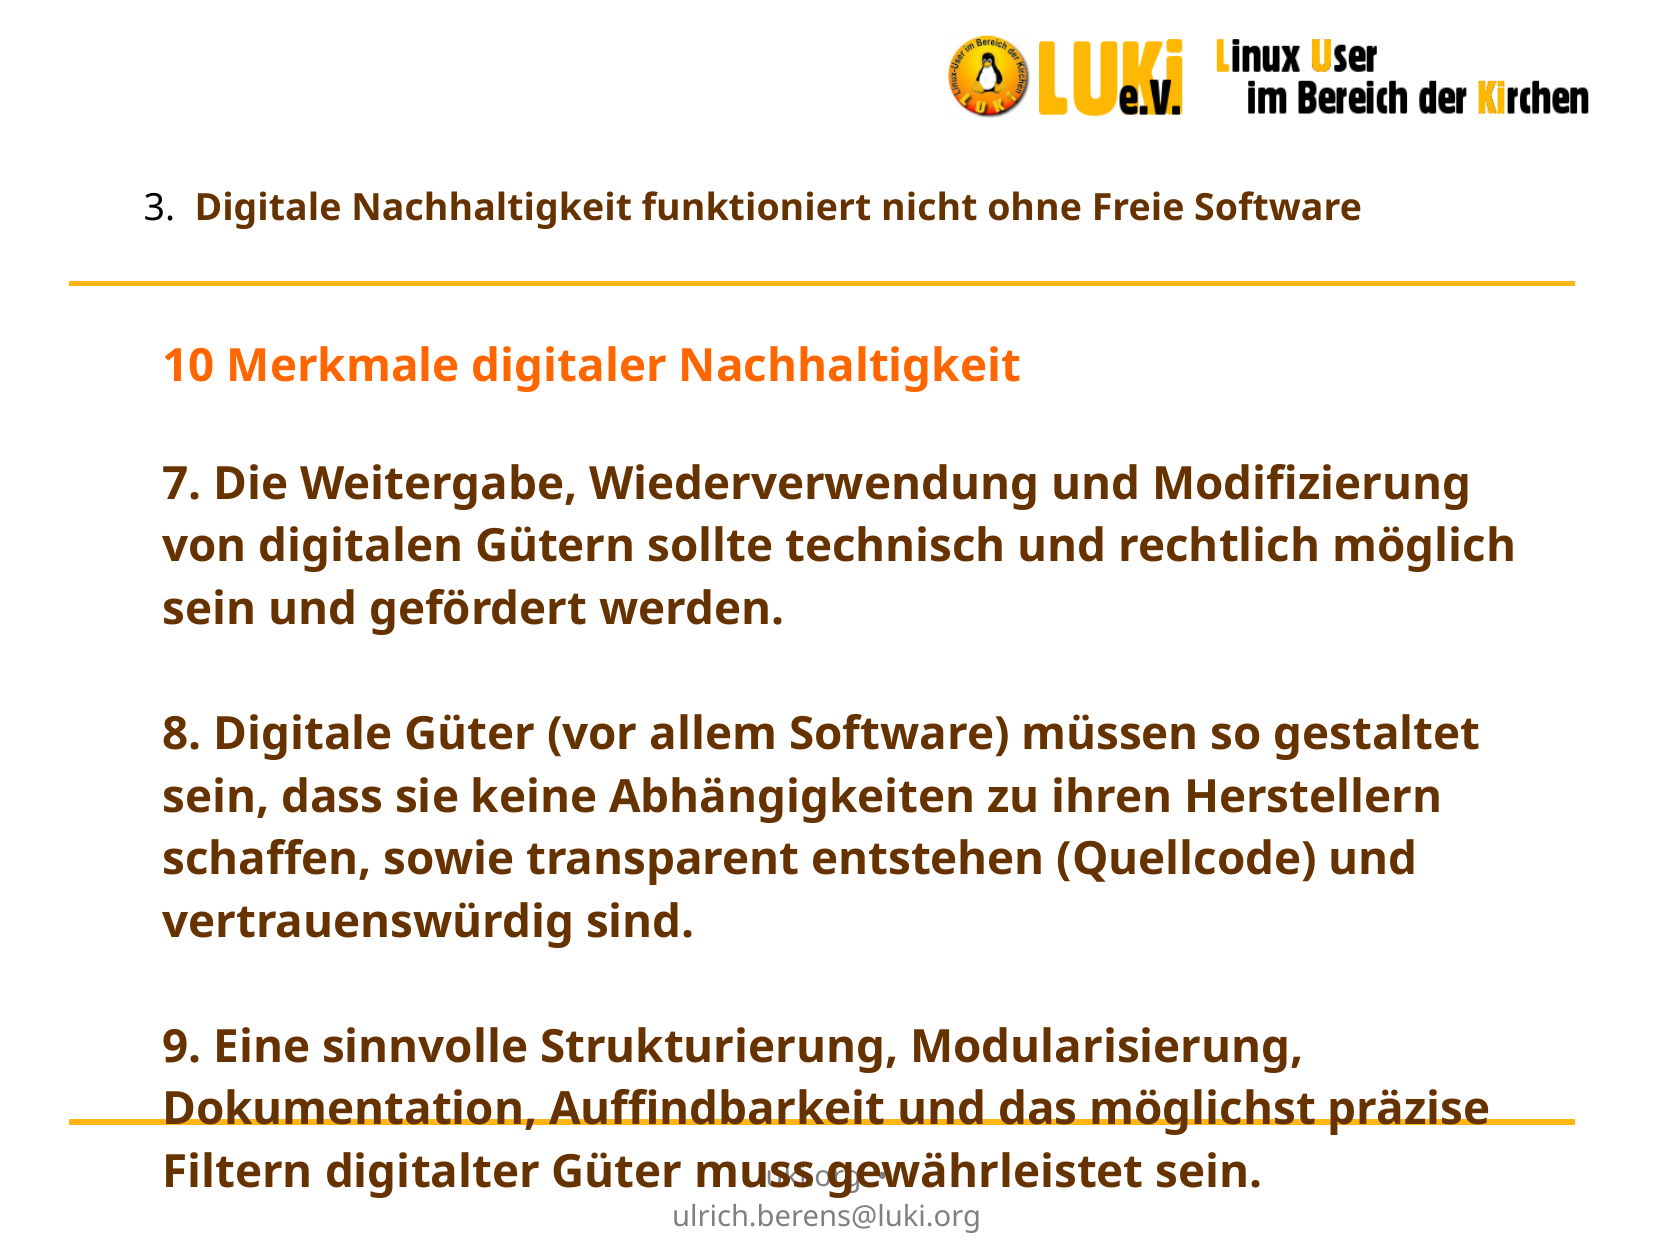

3. Digitale Nachhaltigkeit funktioniert nicht ohne Freie Software
10 Merkmale digitaler Nachhaltigkeit
7. Die Weitergabe, Wiederverwendung und Modifizierung von digitalen Gütern sollte technisch und rechtlich möglich sein und gefördert werden.
8. Digitale Güter (vor allem Software) müssen so gestaltet sein, dass sie keine Abhängigkeiten zu ihren Herstellern schaffen, sowie transparent entstehen (Quellcode) und vertrauenswürdig sind.
9. Eine sinnvolle Strukturierung, Modularisierung, Dokumentation, Auffindbarkeit und das möglichst präzise Filtern digitalter Güter muss gewährleistet sein.
luki.org • ulrich.berens@luki.org